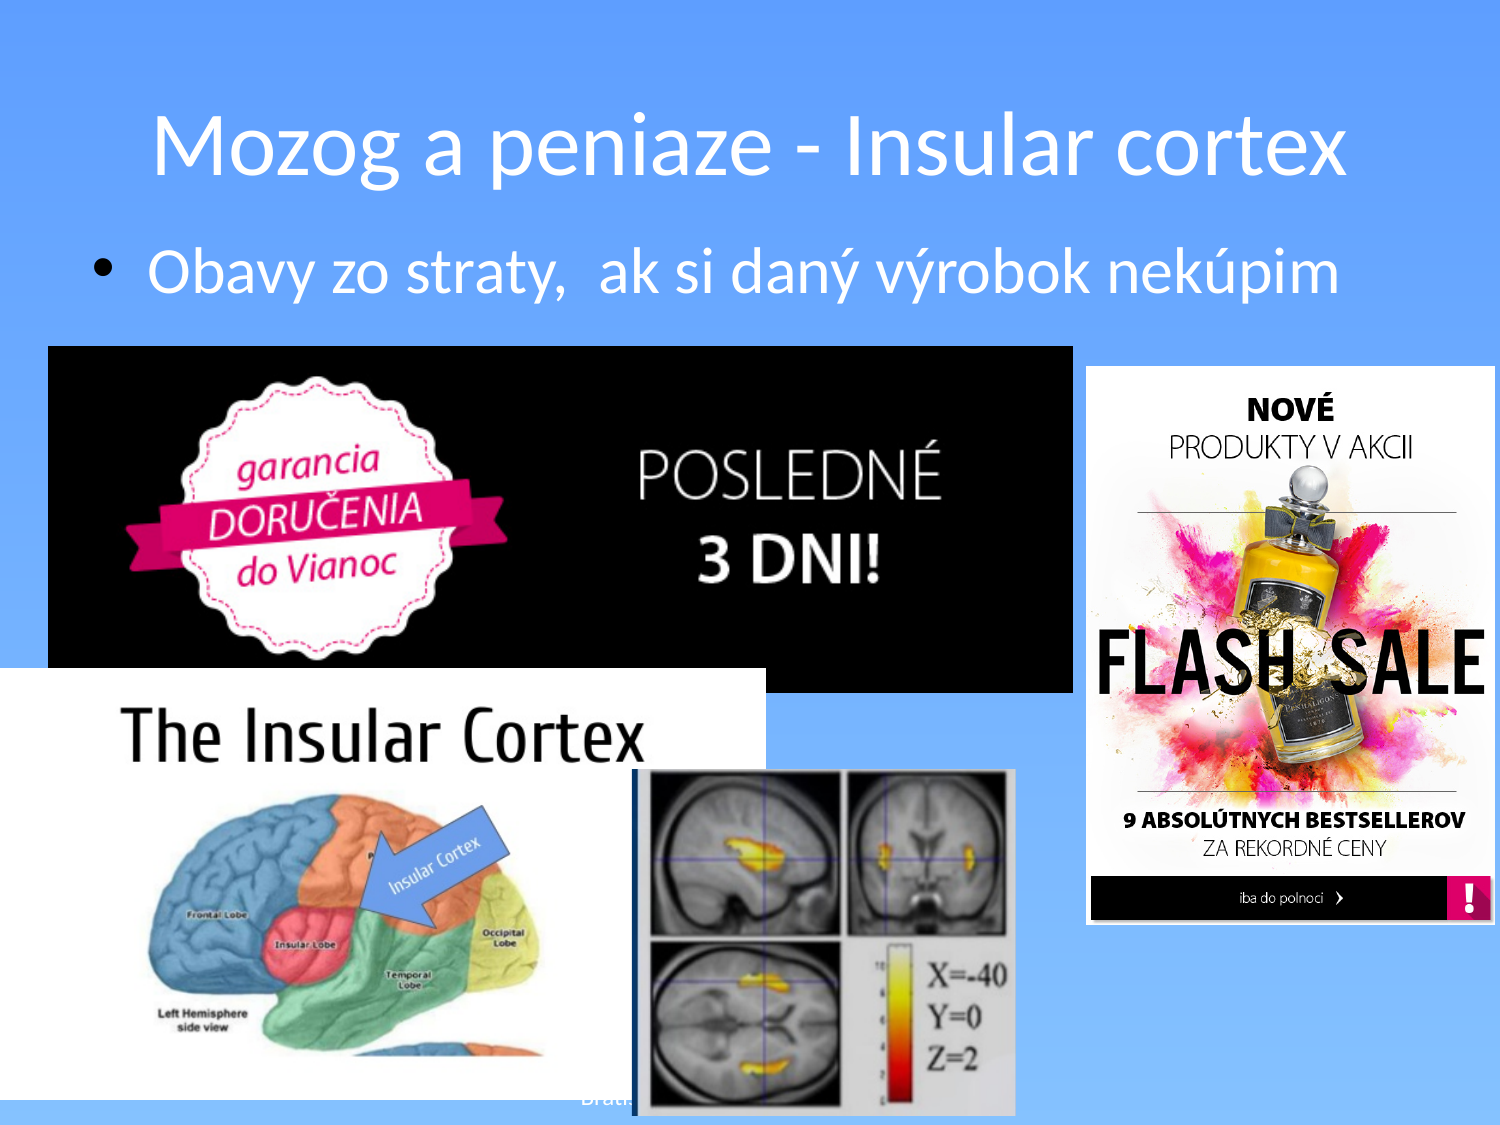

# Mozog a peniaze - Insular cortex
Obavy zo straty, ak si daný výrobok nekúpim
Vzdelávanie21 pre ZŠ s MŠ KAlinčiakova 12, Bratislava "Finančná gramotnosť"